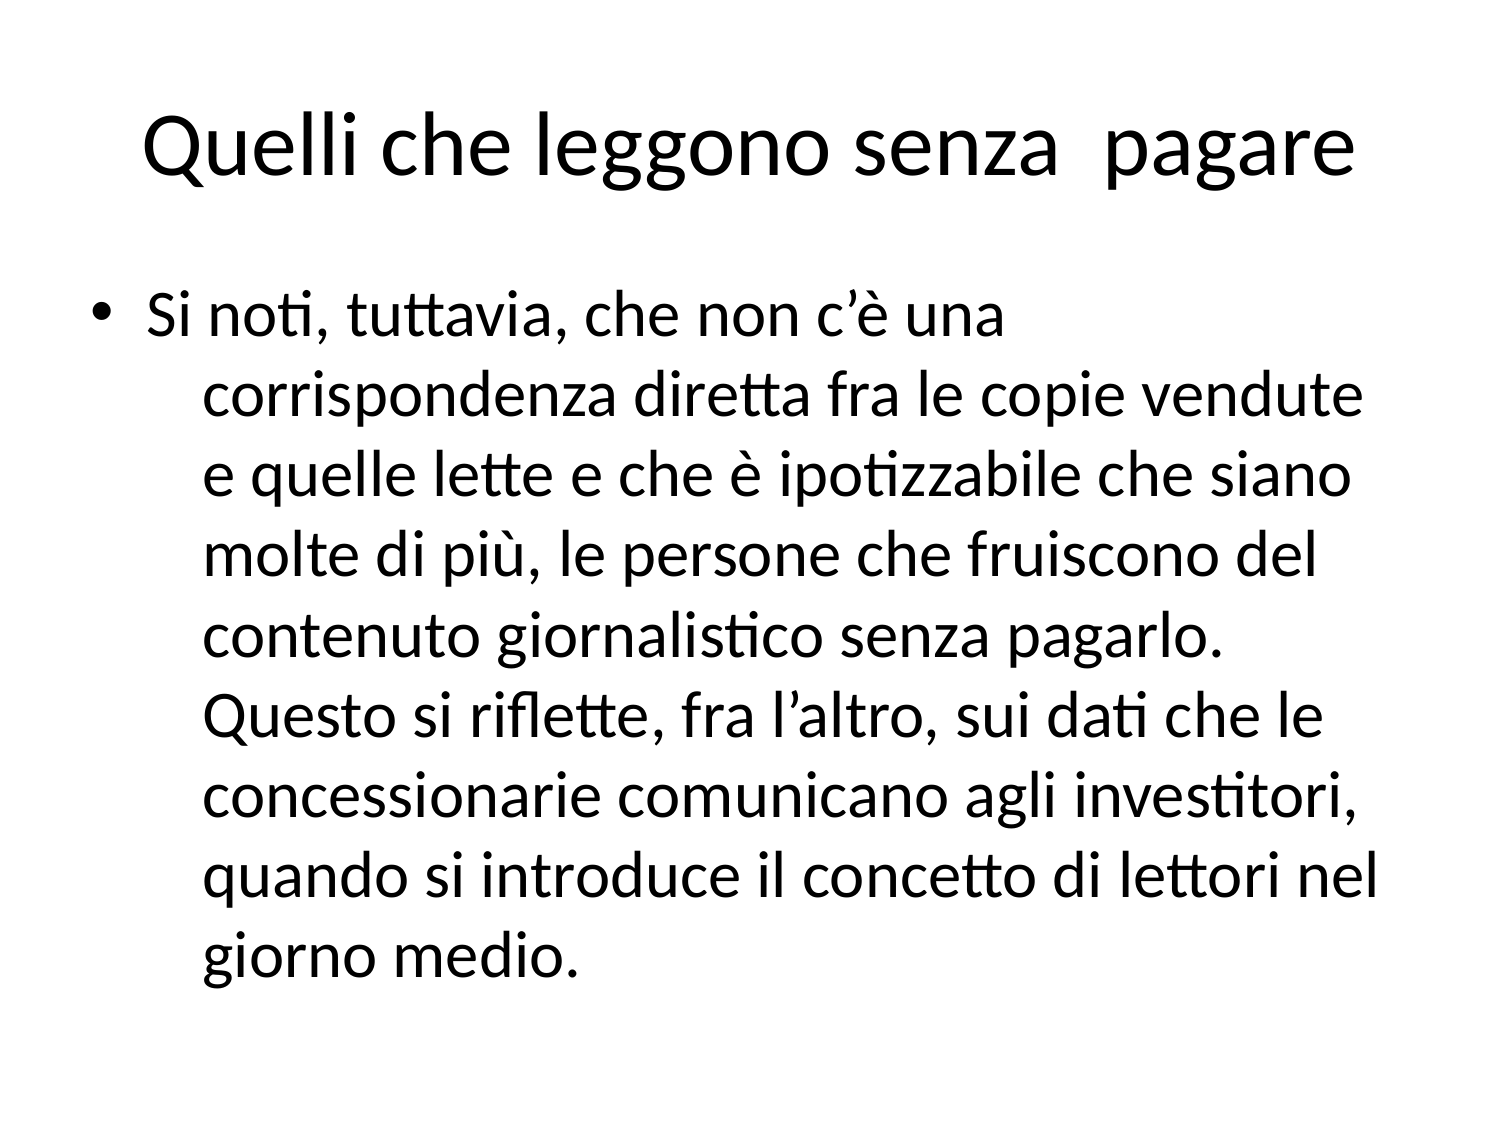

# Quelli che leggono senza pagare
Si noti, tuttavia, che non c’è una corrispondenza diretta fra le copie vendute e quelle lette e che è ipotizzabile che siano molte di più, le persone che fruiscono del contenuto giornalistico senza pagarlo. Questo si riflette, fra l’altro, sui dati che le concessionarie comunicano agli investitori, quando si introduce il concetto di lettori nel giorno medio.